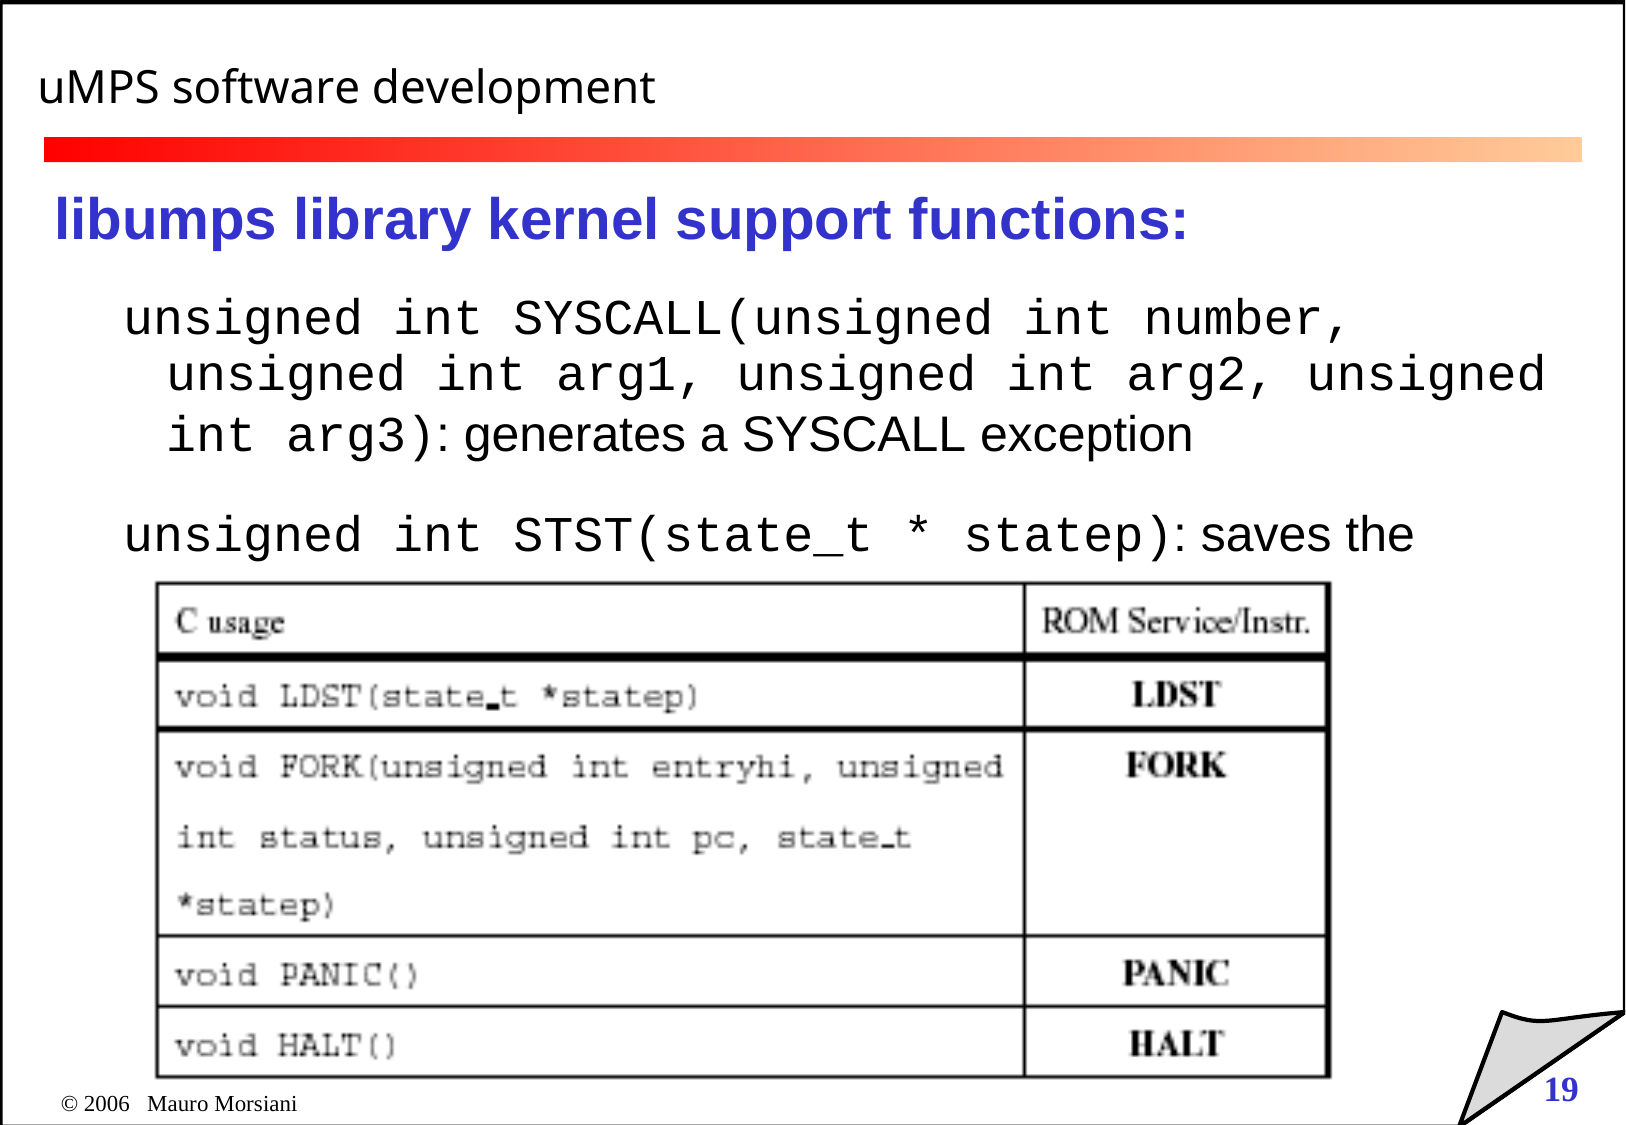

# uMPS software development
libumps library kernel support functions:
unsigned int SYSCALL(unsigned int number, unsigned int arg1, unsigned int arg2, unsigned int arg3): generates a SYSCALL exception
unsigned int STST(state_t * statep): saves the current status of the processor